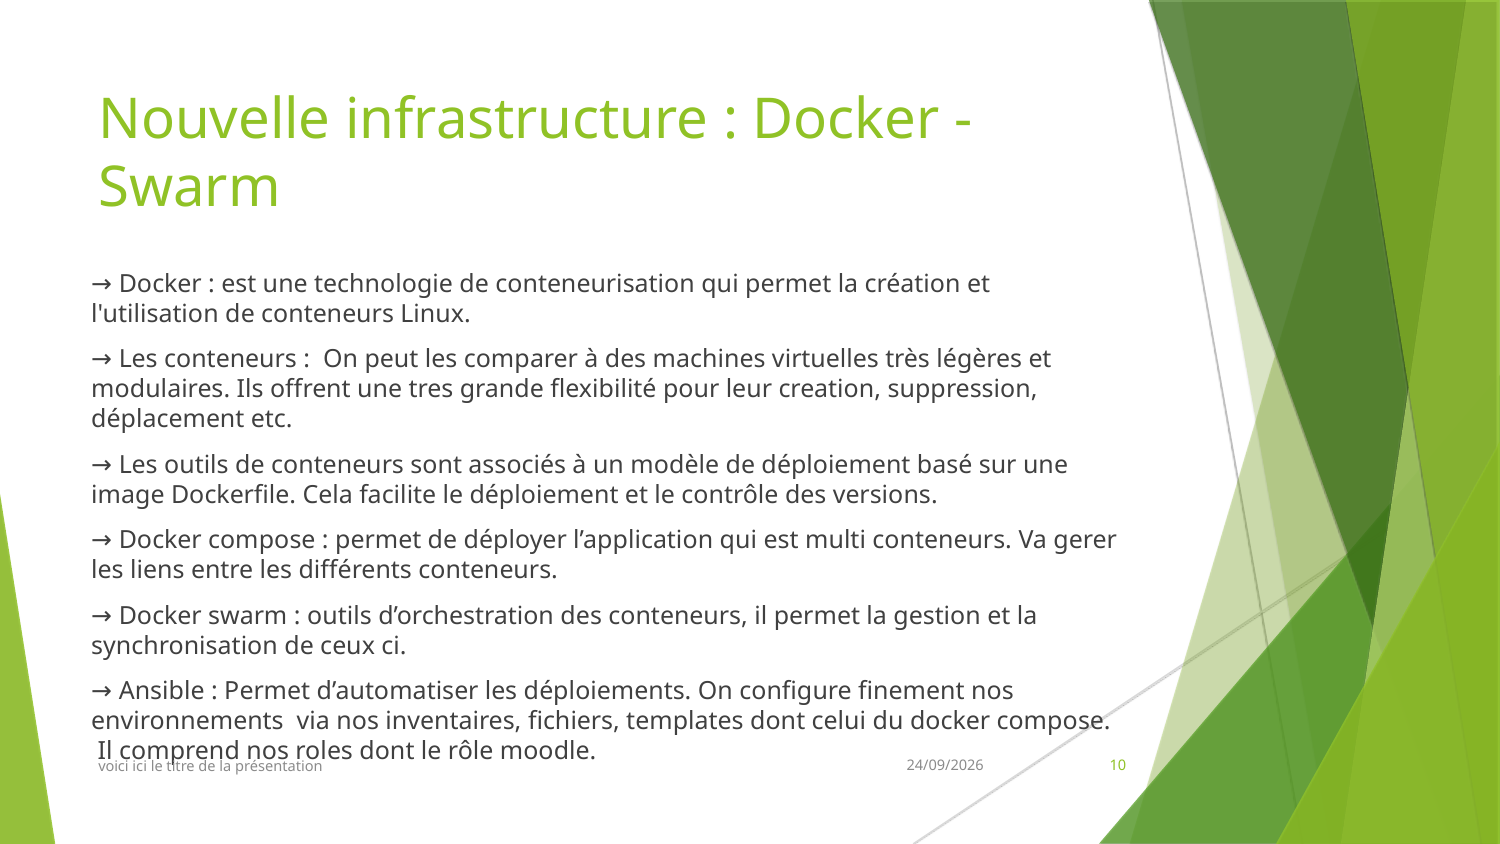

# Nouvelle infrastructure : Docker - Swarm
→ Docker : est une technologie de conteneurisation qui permet la création et l'utilisation de conteneurs Linux.
→ Les conteneurs : On peut les comparer à des machines virtuelles très légères et modulaires. Ils offrent une tres grande flexibilité pour leur creation, suppression, déplacement etc.
→ Les outils de conteneurs sont associés à un modèle de déploiement basé sur une image Dockerfile. Cela facilite le déploiement et le contrôle des versions.
→ Docker compose : permet de déployer l’application qui est multi conteneurs. Va gerer les liens entre les différents conteneurs.
→ Docker swarm : outils d’orchestration des conteneurs, il permet la gestion et la synchronisation de ceux ci.
→ Ansible : Permet d’automatiser les déploiements. On configure finement nos environnements via nos inventaires, fichiers, templates dont celui du docker compose. Il comprend nos roles dont le rôle moodle.
voici ici le titre de la présentation